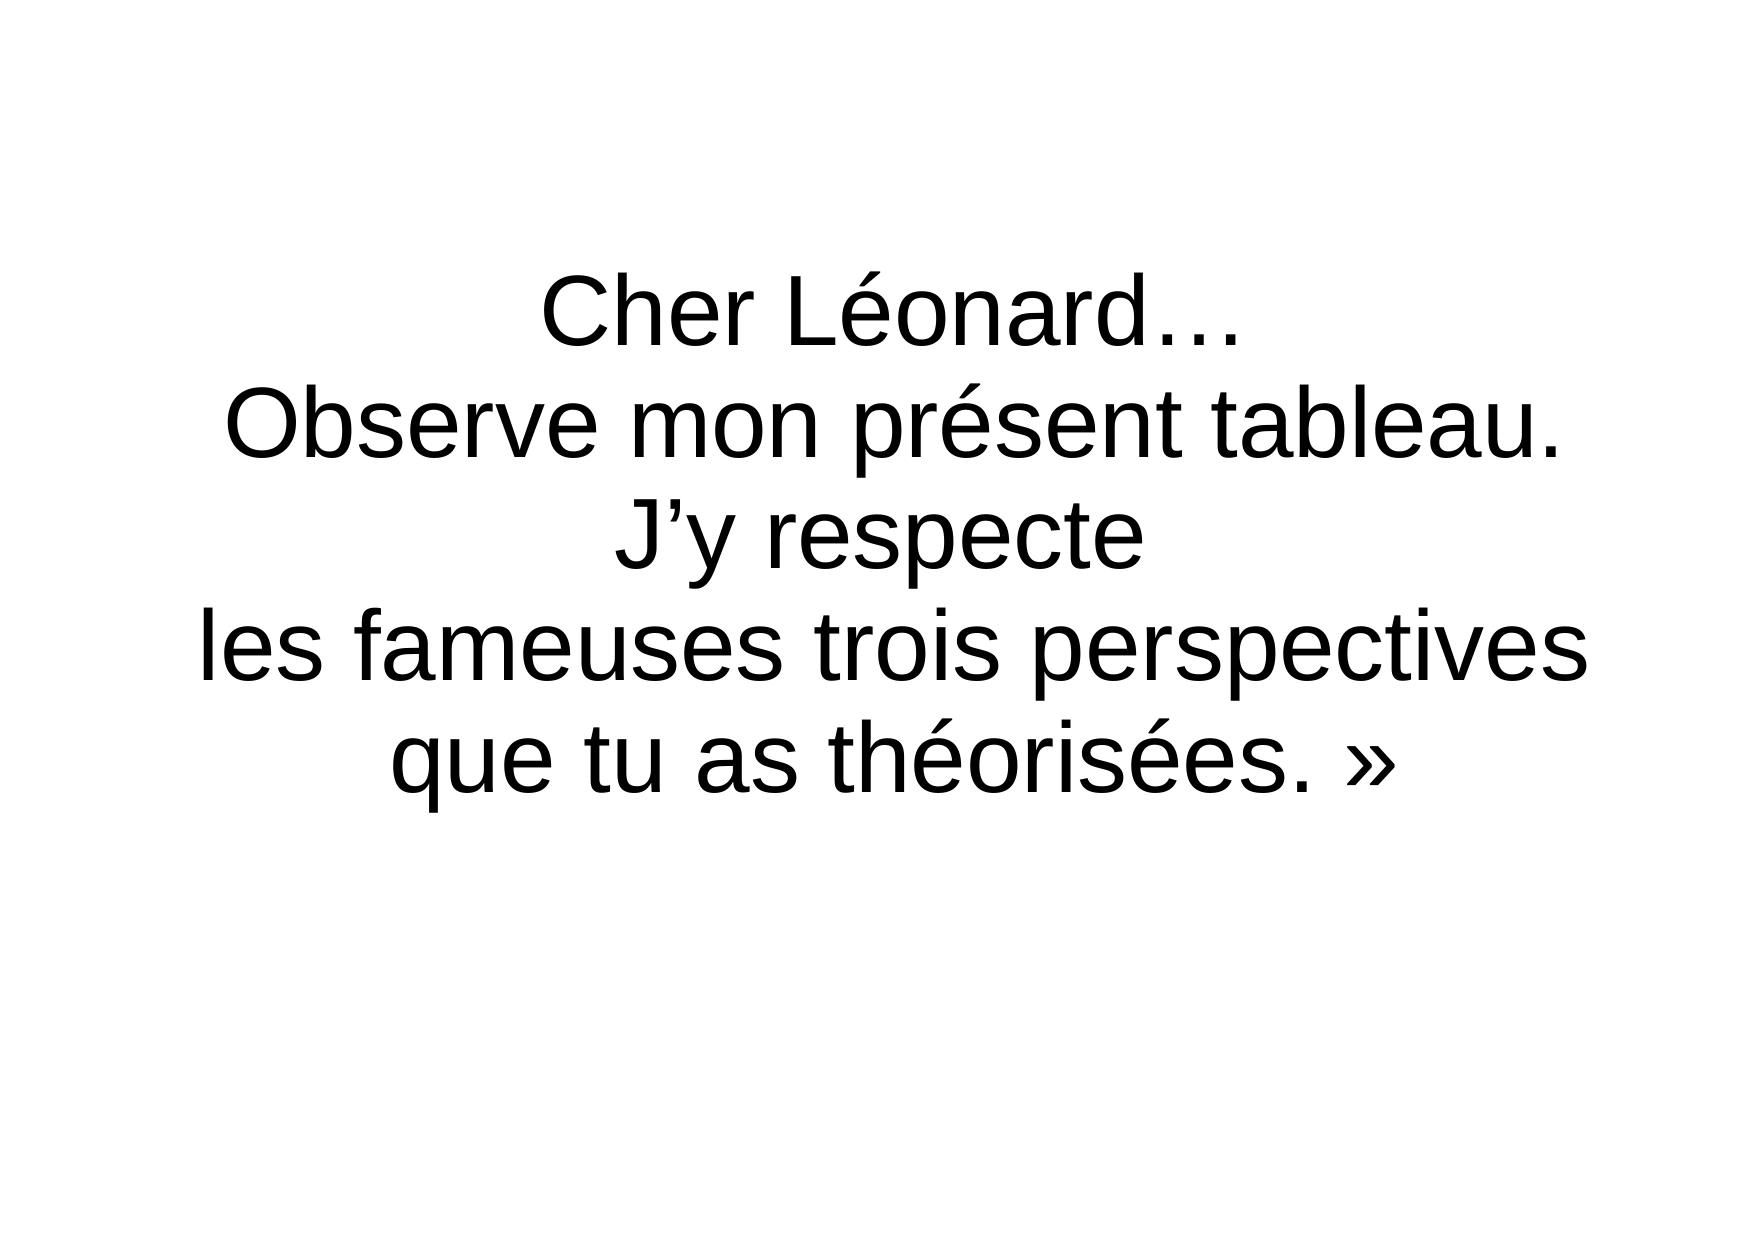

Cher Léonard…
Observe mon présent tableau.
J’y respecte
les fameuses trois perspectives que tu as théorisées. »